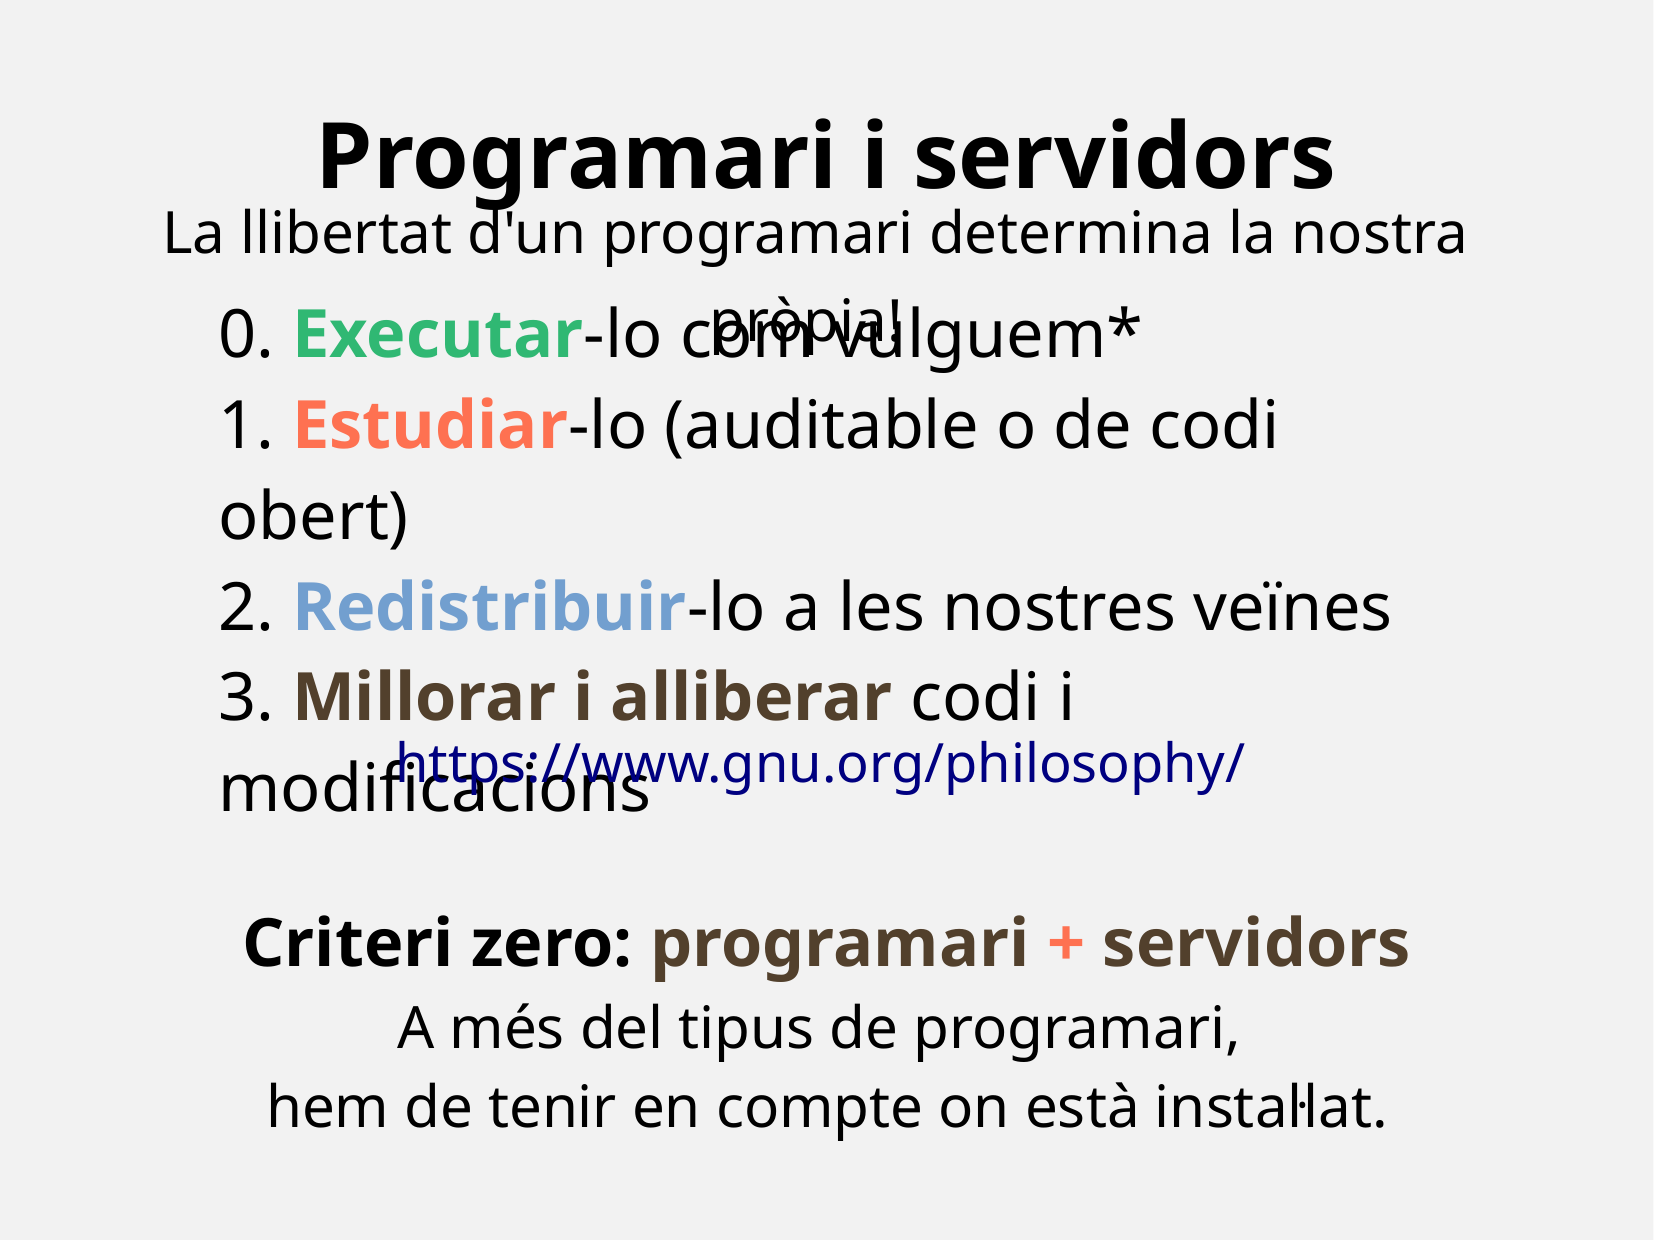

# Programari i servidors
La llibertat d'un programari determina la nostra pròpia!
0. Executar-lo com vulguem*
1. Estudiar-lo (auditable o de codi obert)
2. Redistribuir-lo a les nostres veïnes
3. Millorar i alliberar codi i modificacions
https://www.gnu.org/philosophy/
Criteri zero: programari + servidors
A més del tipus de programari,
hem de tenir en compte on està instal·lat.